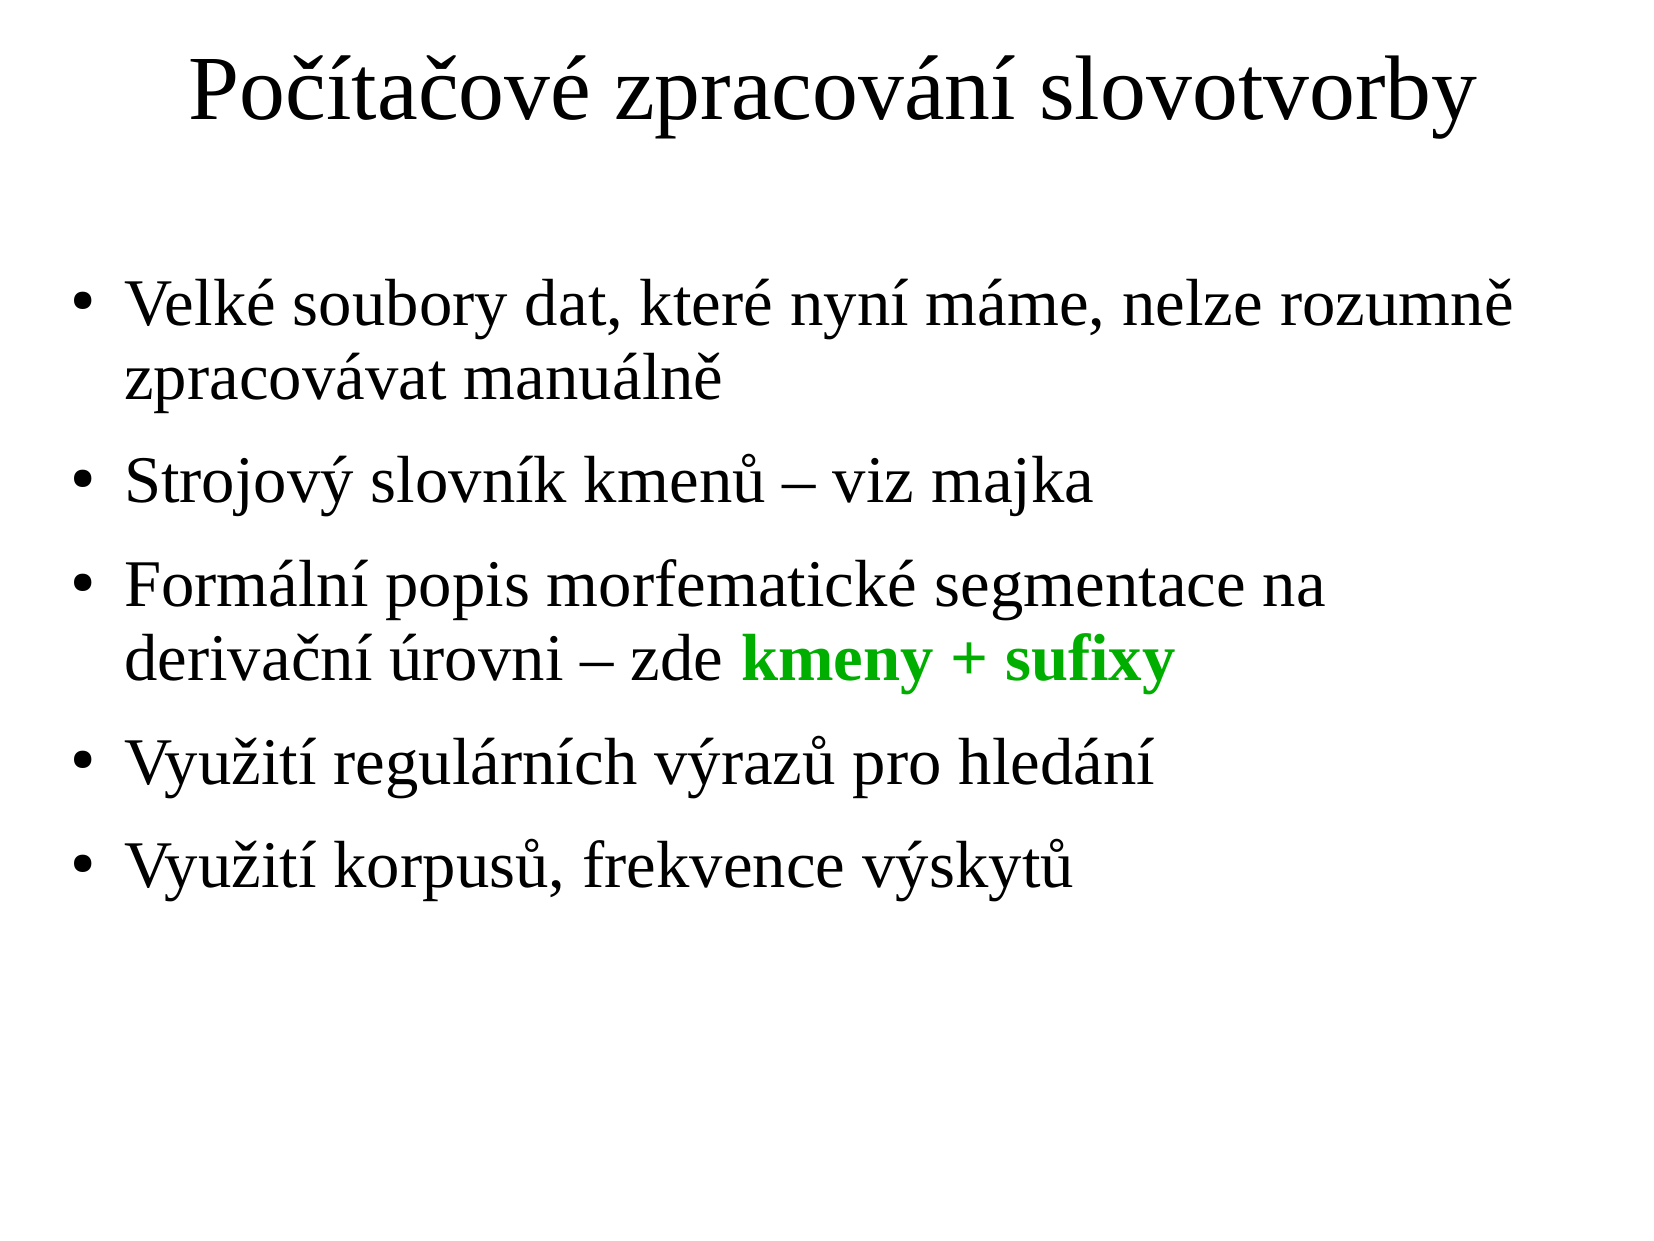

# Počítačové zpracování slovotvorby
Velké soubory dat, které nyní máme, nelze rozumně zpracovávat manuálně
Strojový slovník kmenů – viz majka
Formální popis morfematické segmentace na derivační úrovni – zde kmeny + sufixy
Využití regulárních výrazů pro hledání
Využití korpusů, frekvence výskytů